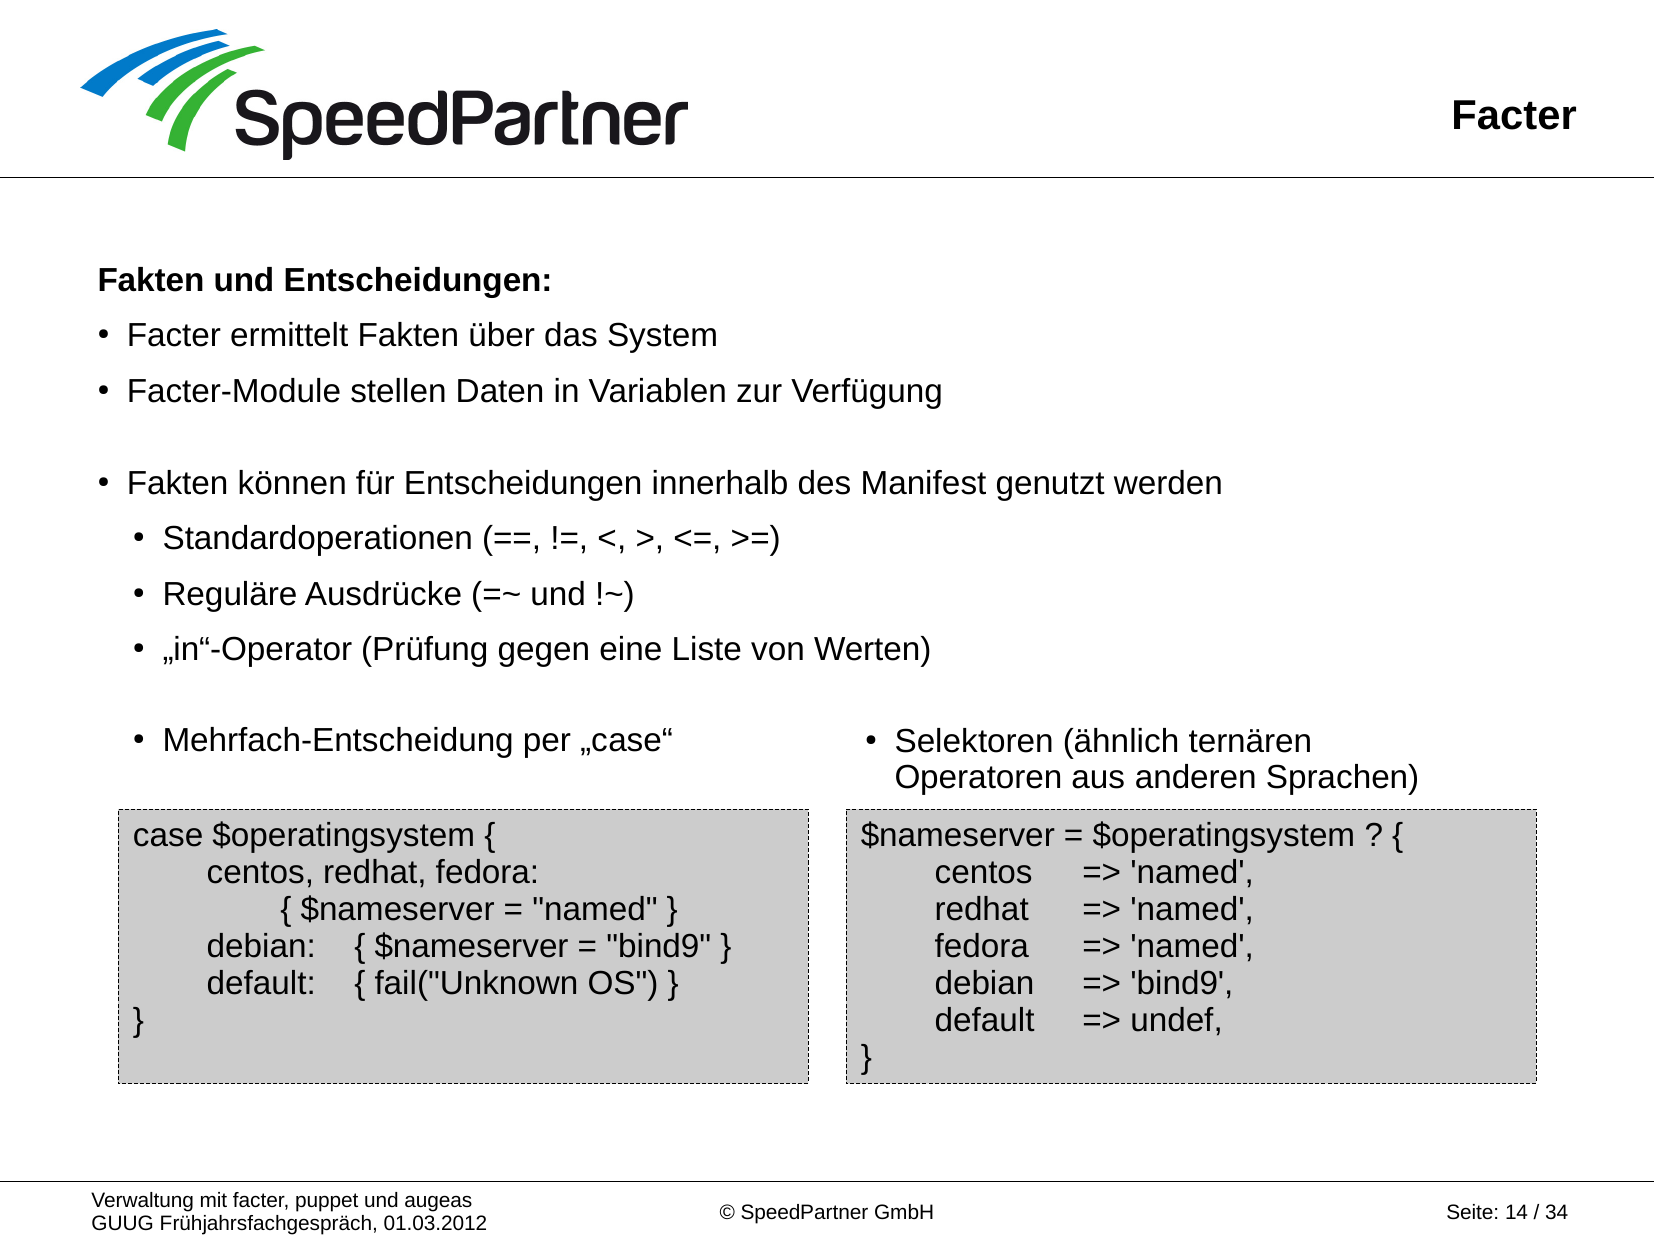

# Facter
Fakten und Entscheidungen:
Facter ermittelt Fakten über das System
Facter-Module stellen Daten in Variablen zur Verfügung
Fakten können für Entscheidungen innerhalb des Manifest genutzt werden
Standardoperationen (==, !=, <, >, <=, >=)
Reguläre Ausdrücke (=~ und !~)
„in“-Operator (Prüfung gegen eine Liste von Werten)
Mehrfach-Entscheidung per „case“
Selektoren (ähnlich ternären
Operatoren aus anderen Sprachen)
case $operatingsystem {
	centos, redhat, fedora:
		{ $nameserver = "named" }
	debian:	{ $nameserver = "bind9" }
	default:	{ fail("Unknown OS") }
}
$nameserver = $operatingsystem ? {
	centos	=> 'named',
	redhat	=> 'named',
	fedora	=> 'named',
	debian	=> 'bind9',
	default	=> undef,
}